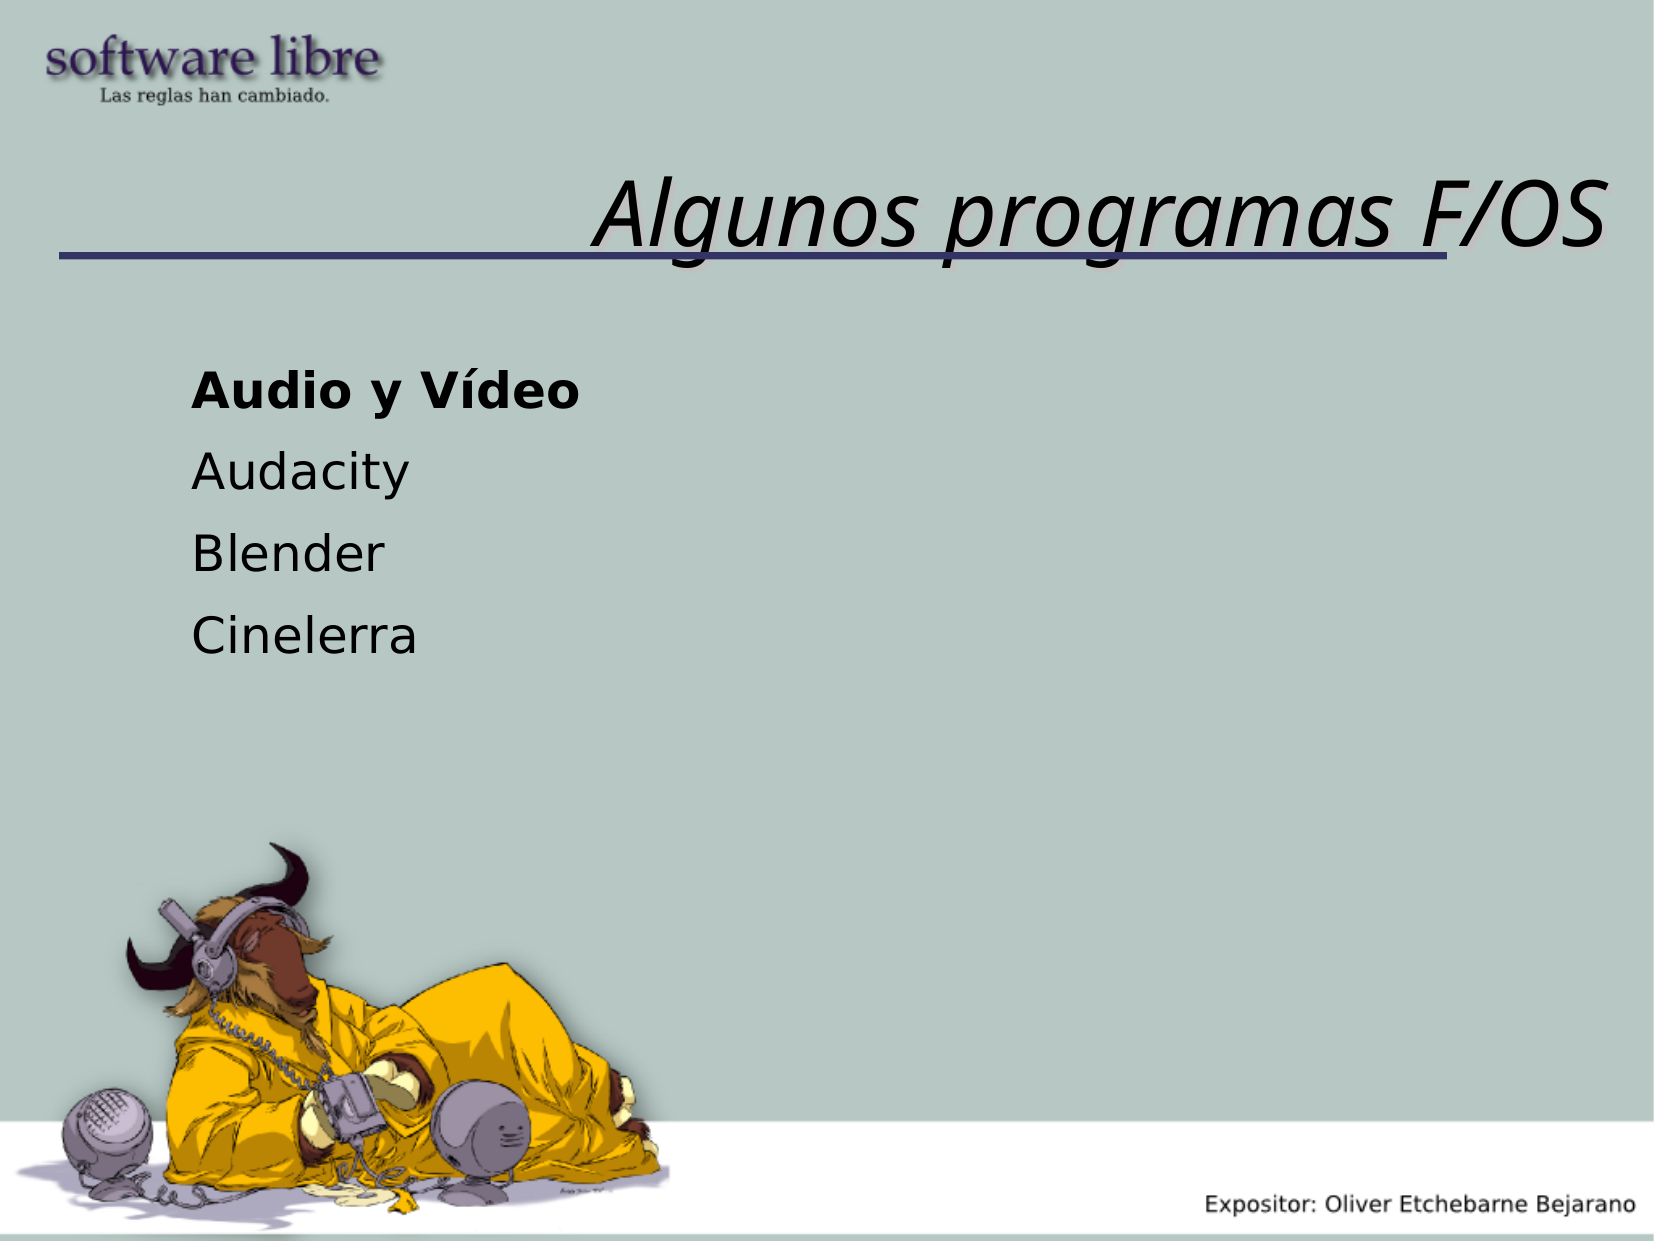

Algunos programas F/OS
Audio y Vídeo
Audacity
Blender
Cinelerra